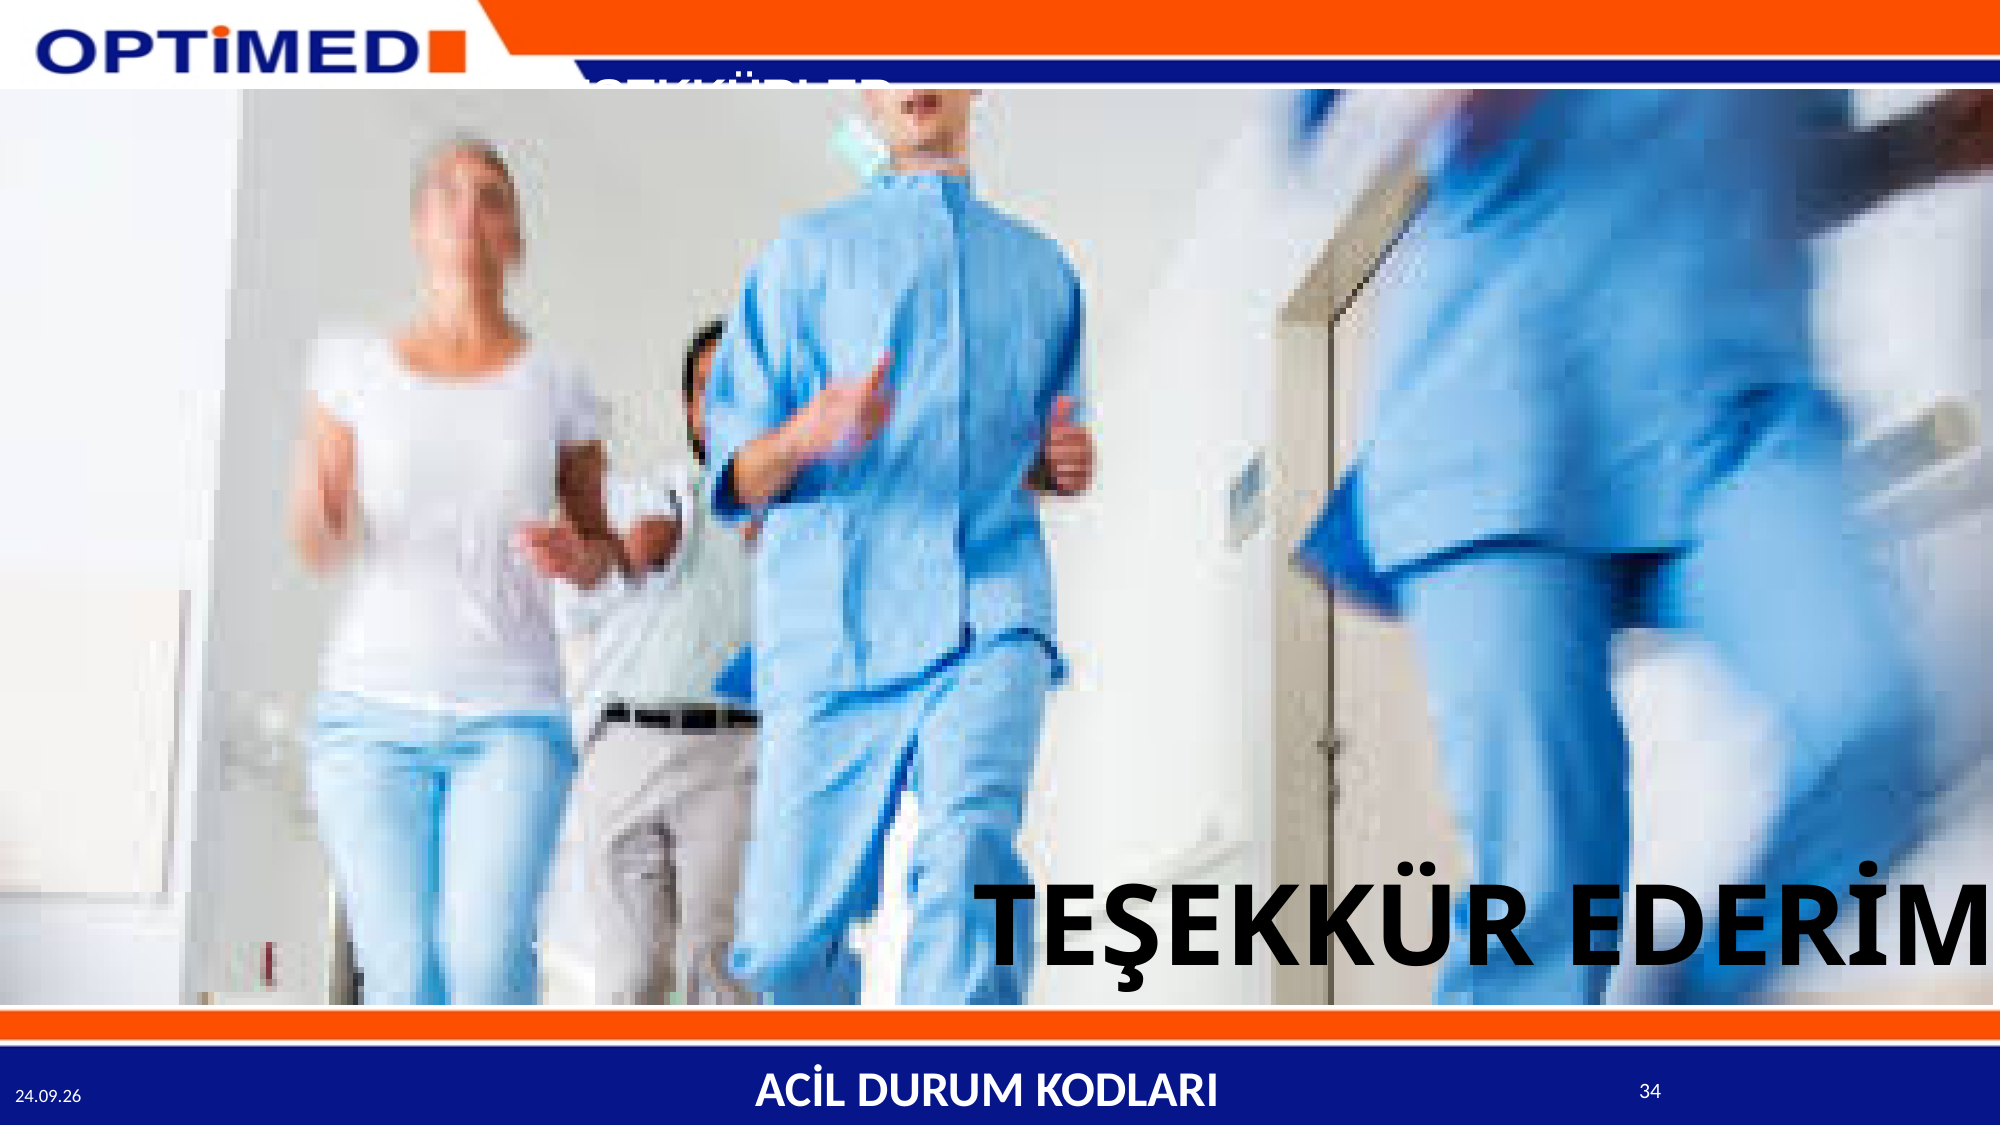

# TEŞEKKÜRLER
TEŞEKKÜR EDERİM
ACİL DURUM KODLARI